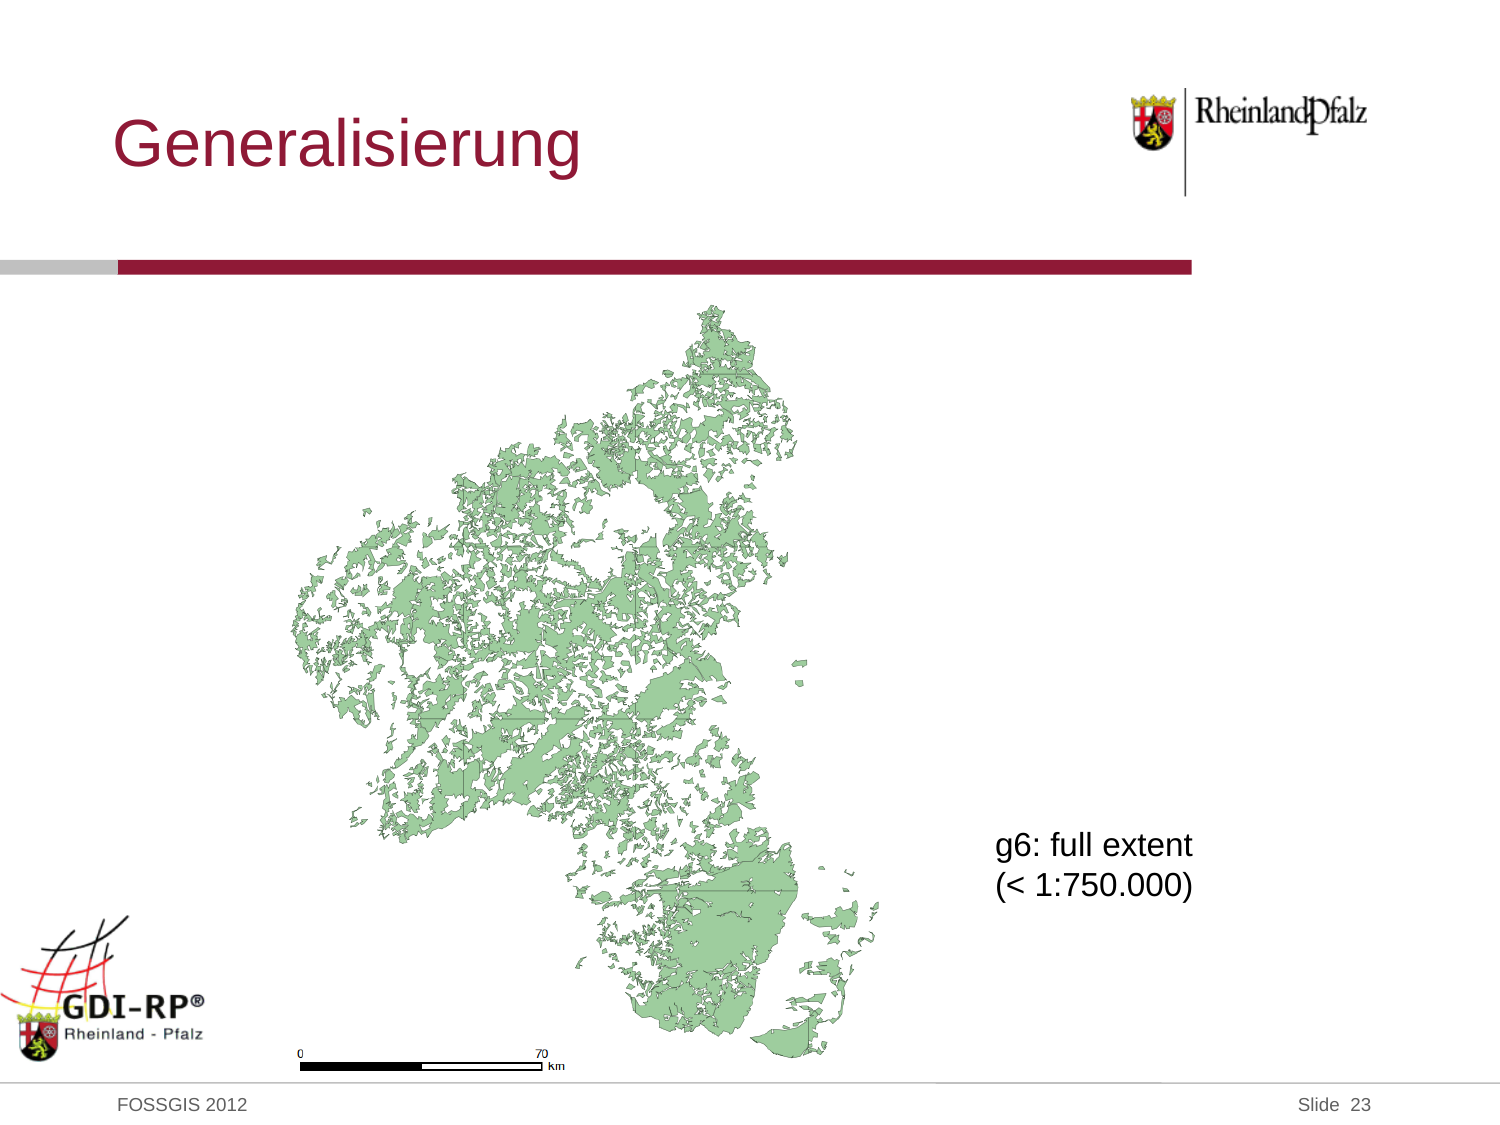

# Generalisierung
g6: full extent
(< 1:750.000)